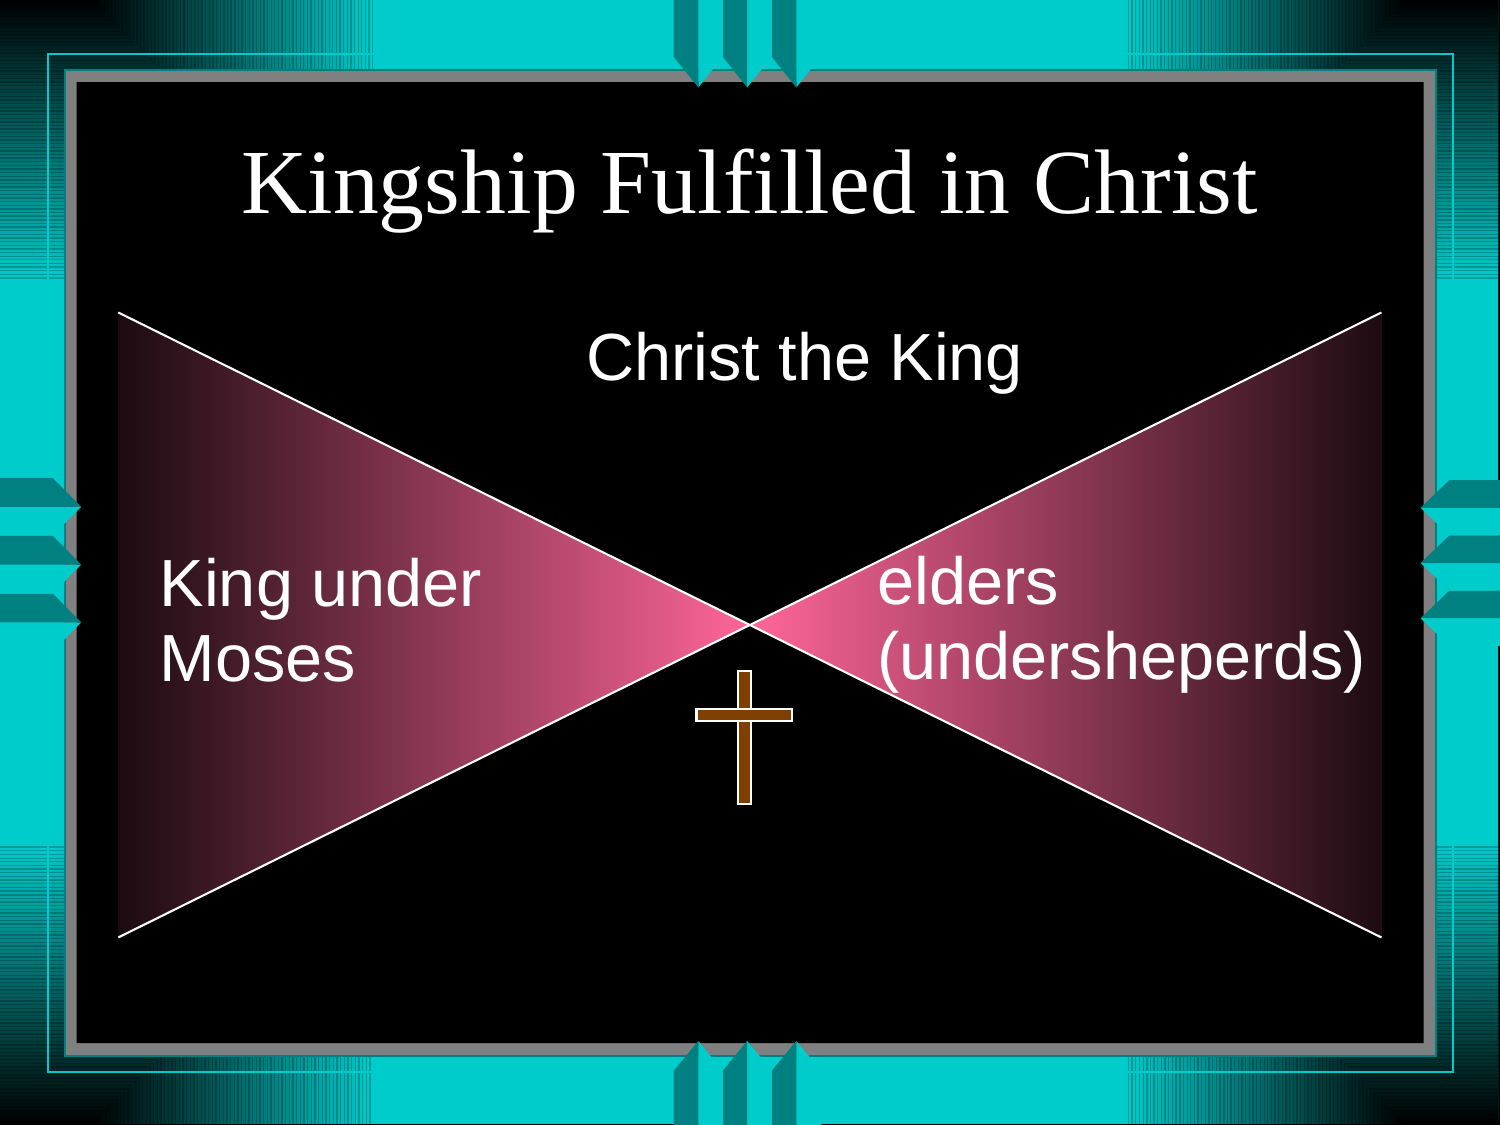

# Kingship Fulfilled in Christ
Christ the King
elders (undersheperds)
King under Moses